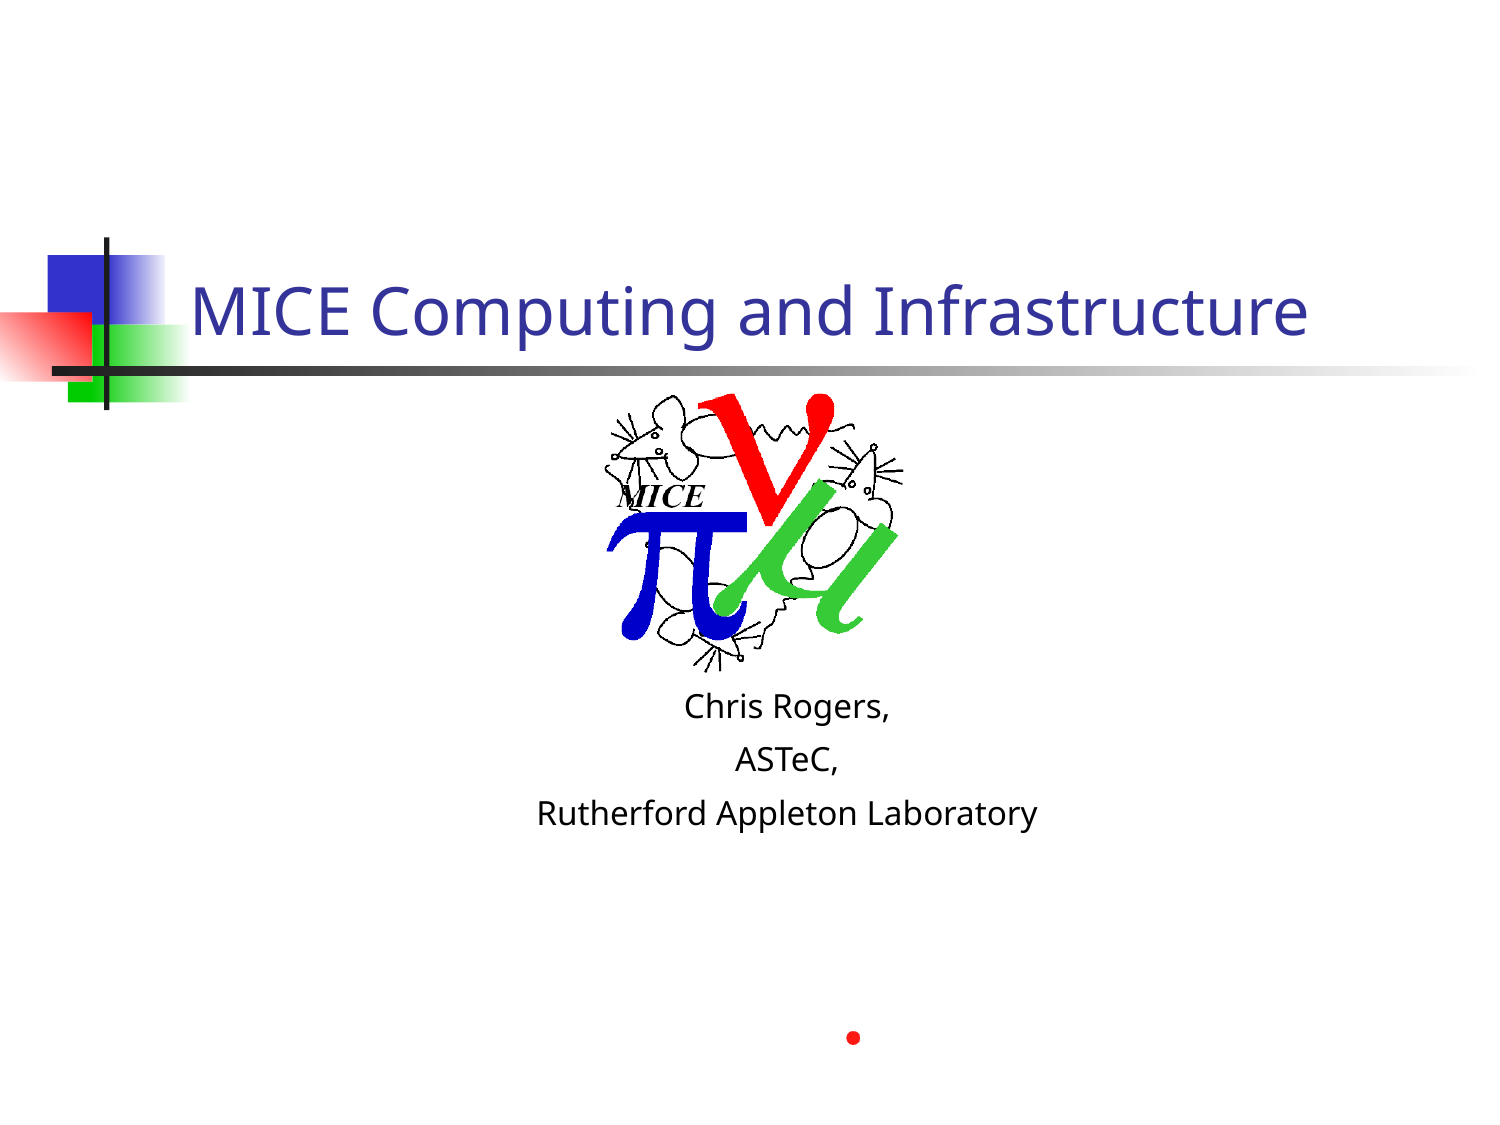

# MICE Computing and Infrastructure
Chris Rogers,
ASTeC,
Rutherford Appleton Laboratory